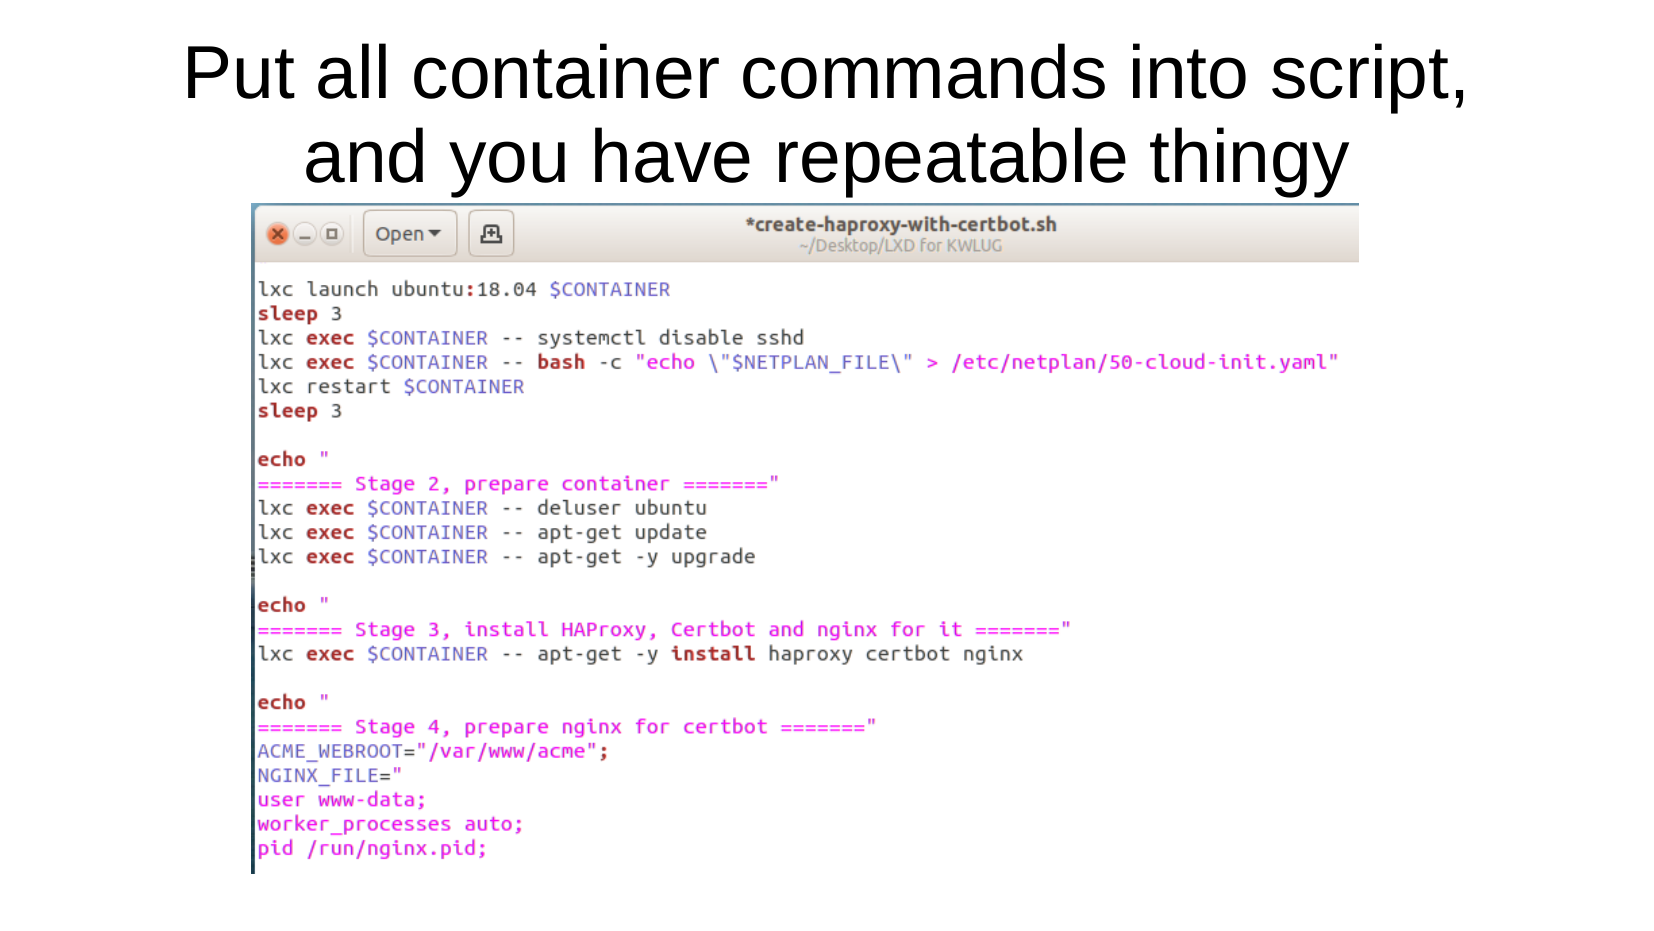

# Put all container commands into script, and you have repeatable thingy